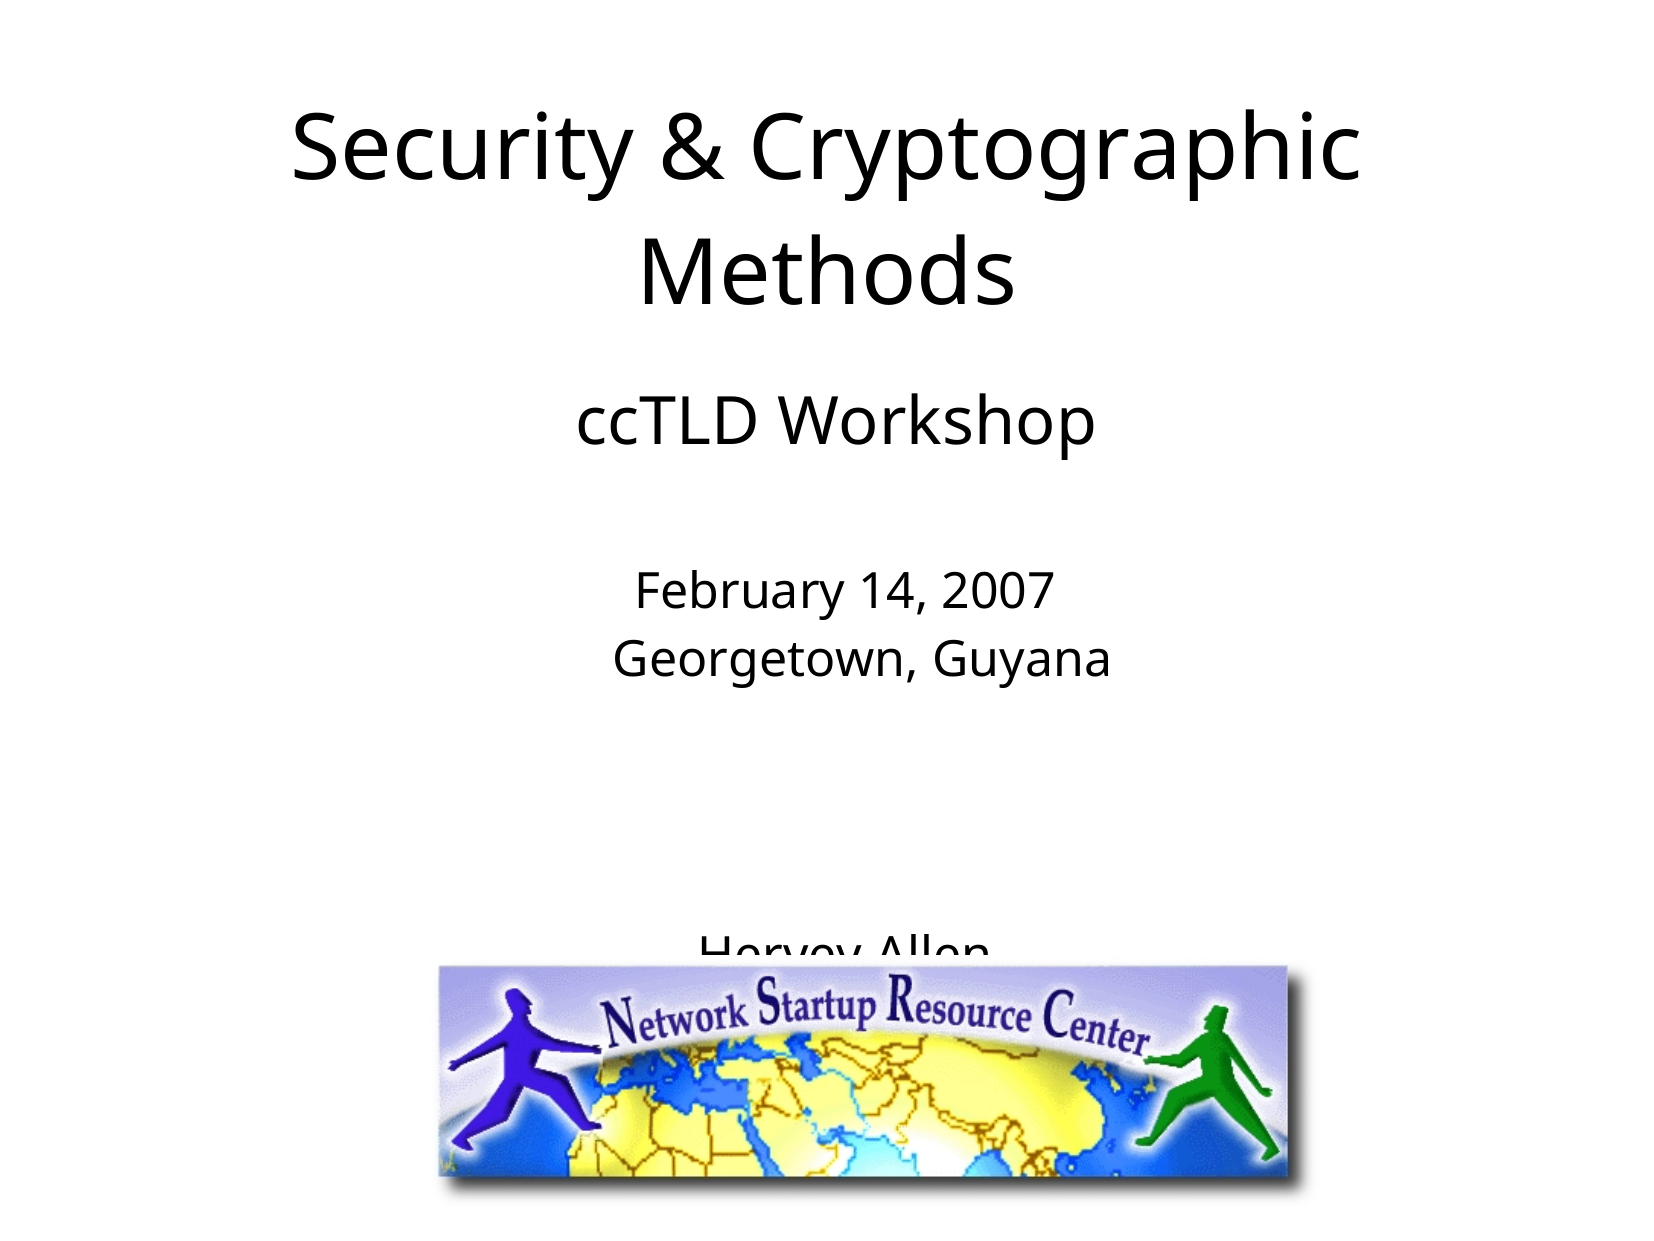

# Security & Cryptographic Methods
ccTLD Workshop
February 14, 2007
Georgetown, Guyana
Hervey Allen